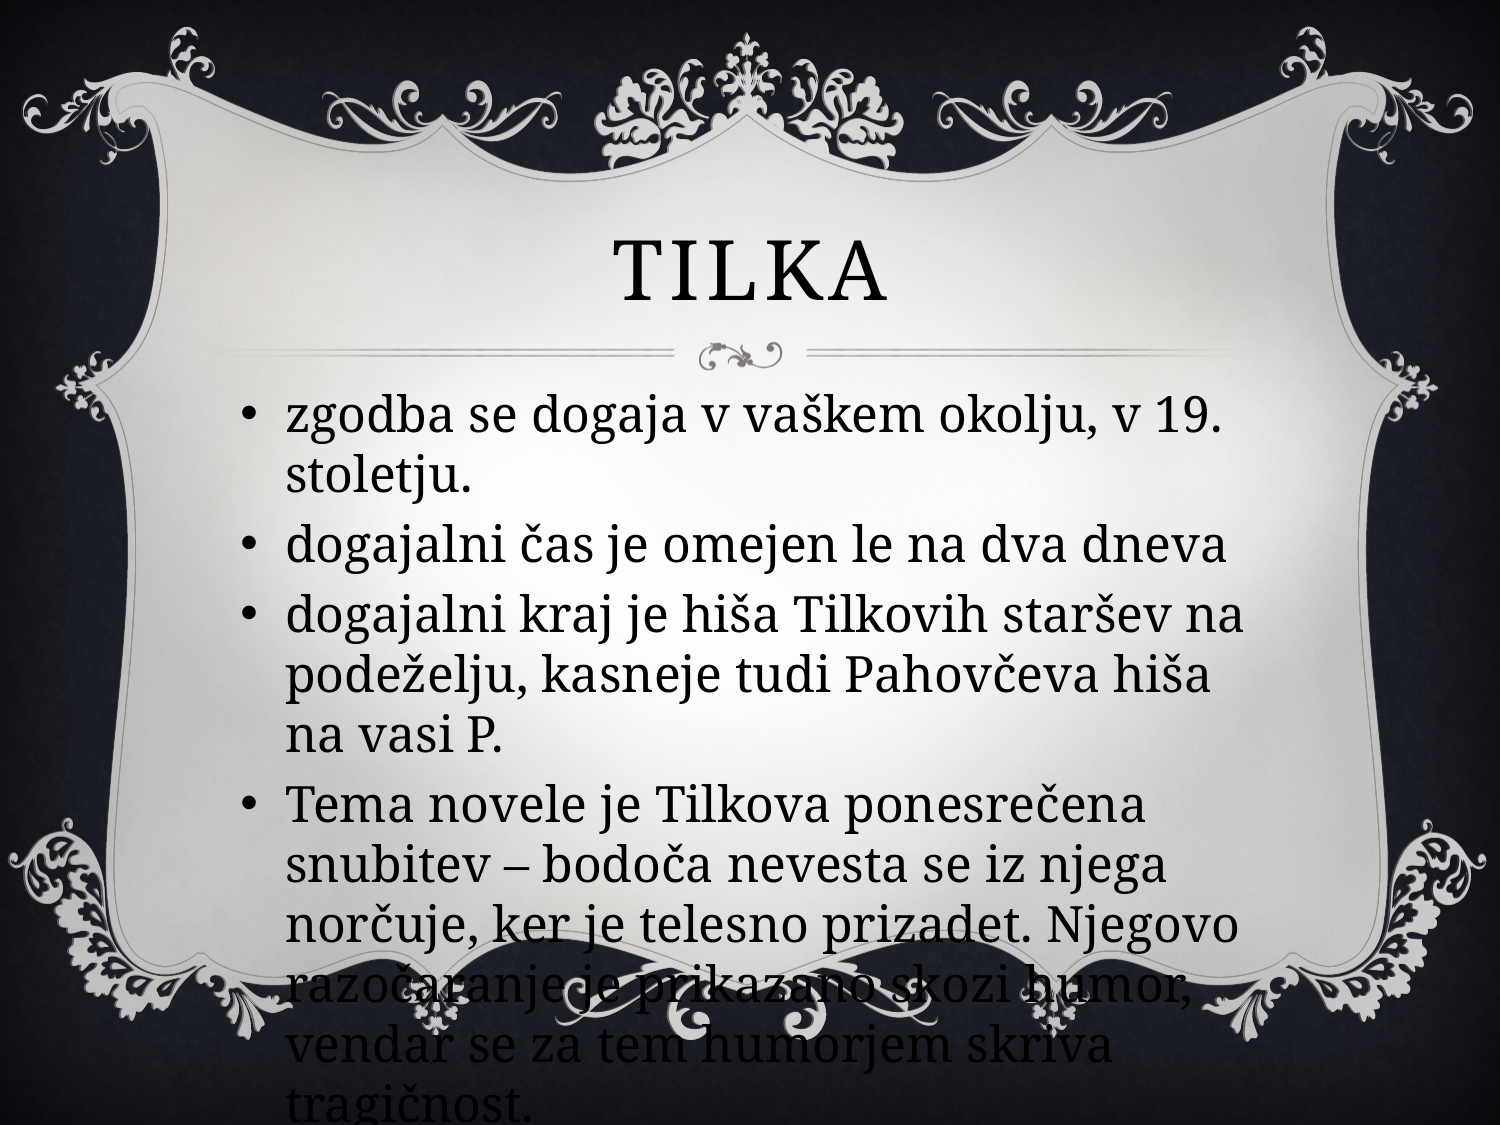

# tilka
zgodba se dogaja v vaškem okolju, v 19. stoletju.
dogajalni čas je omejen le na dva dneva
dogajalni kraj je hiša Tilkovih staršev na podeželju, kasneje tudi Pahovčeva hiša na vasi P.
Tema novele je Tilkova ponesrečena snubitev – bodoča nevesta se iz njega norčuje, ker je telesno prizadet. Njegovo razočaranje je prikazano skozi humor, vendar se za tem humorjem skriva tragičnost.